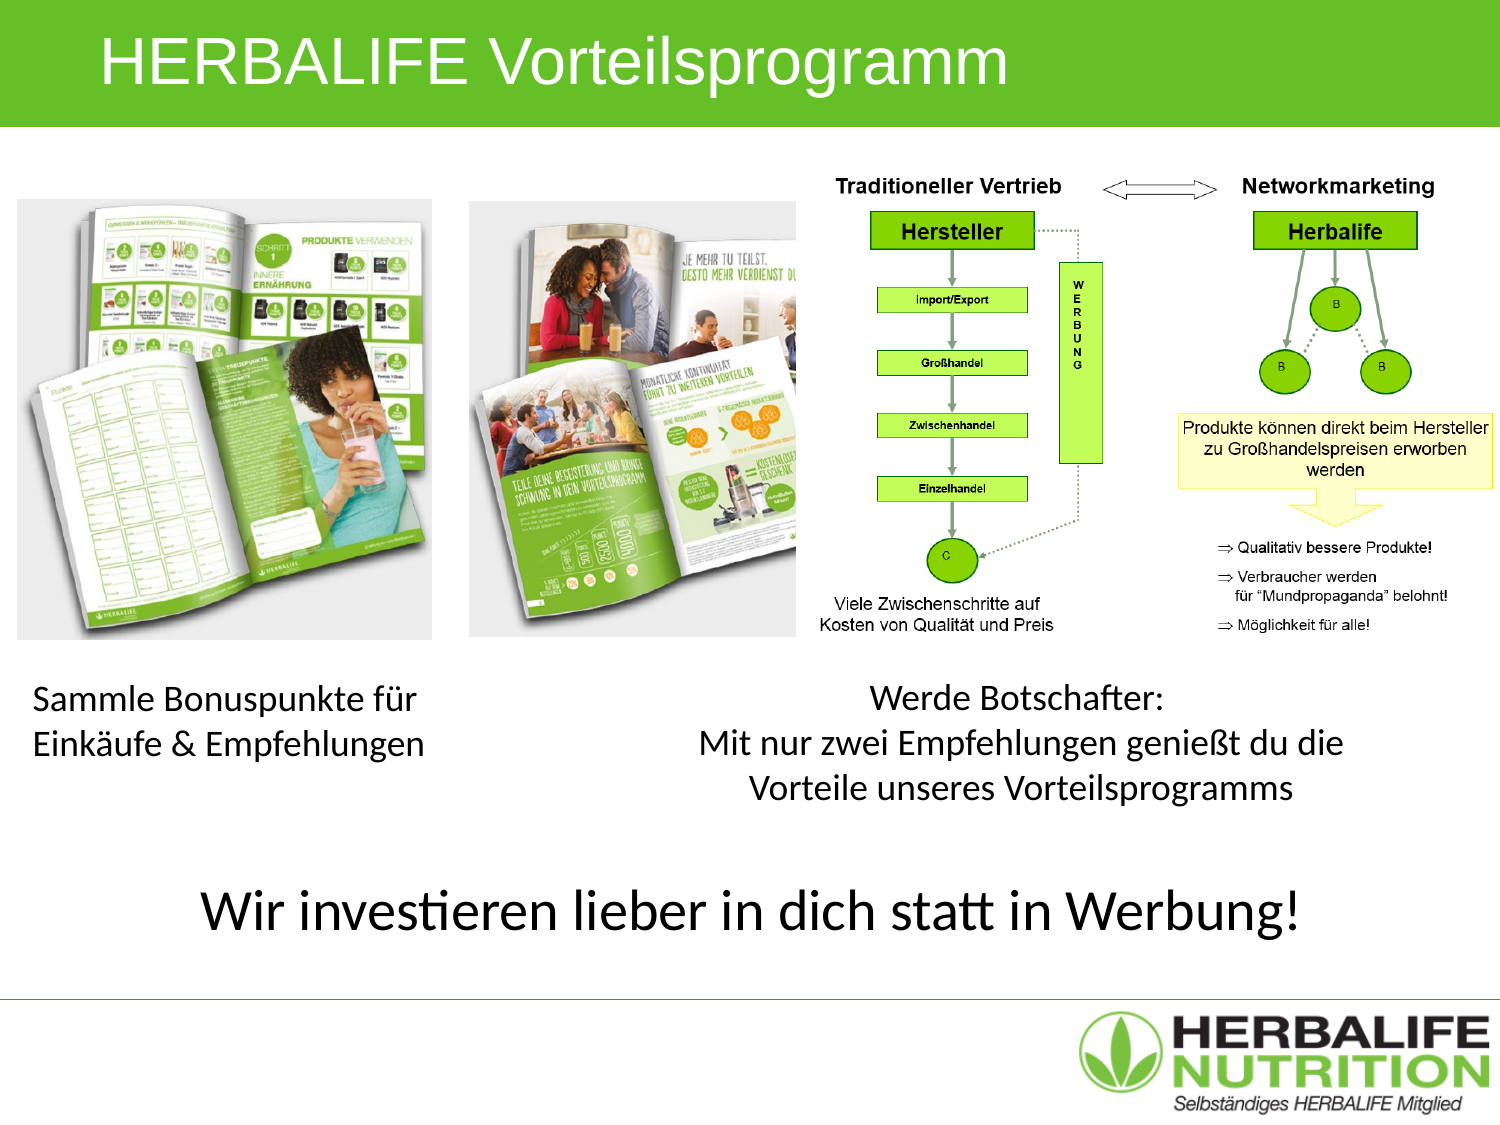

# HERBALIFE Vorteilsprogramm
Werde Botschafter:
Mit nur zwei Empfehlungen genießt du die Vorteile unseres Vorteilsprogramms
Sammle Bonuspunkte für Einkäufe & Empfehlungen
Wir investieren lieber in dich statt in Werbung!